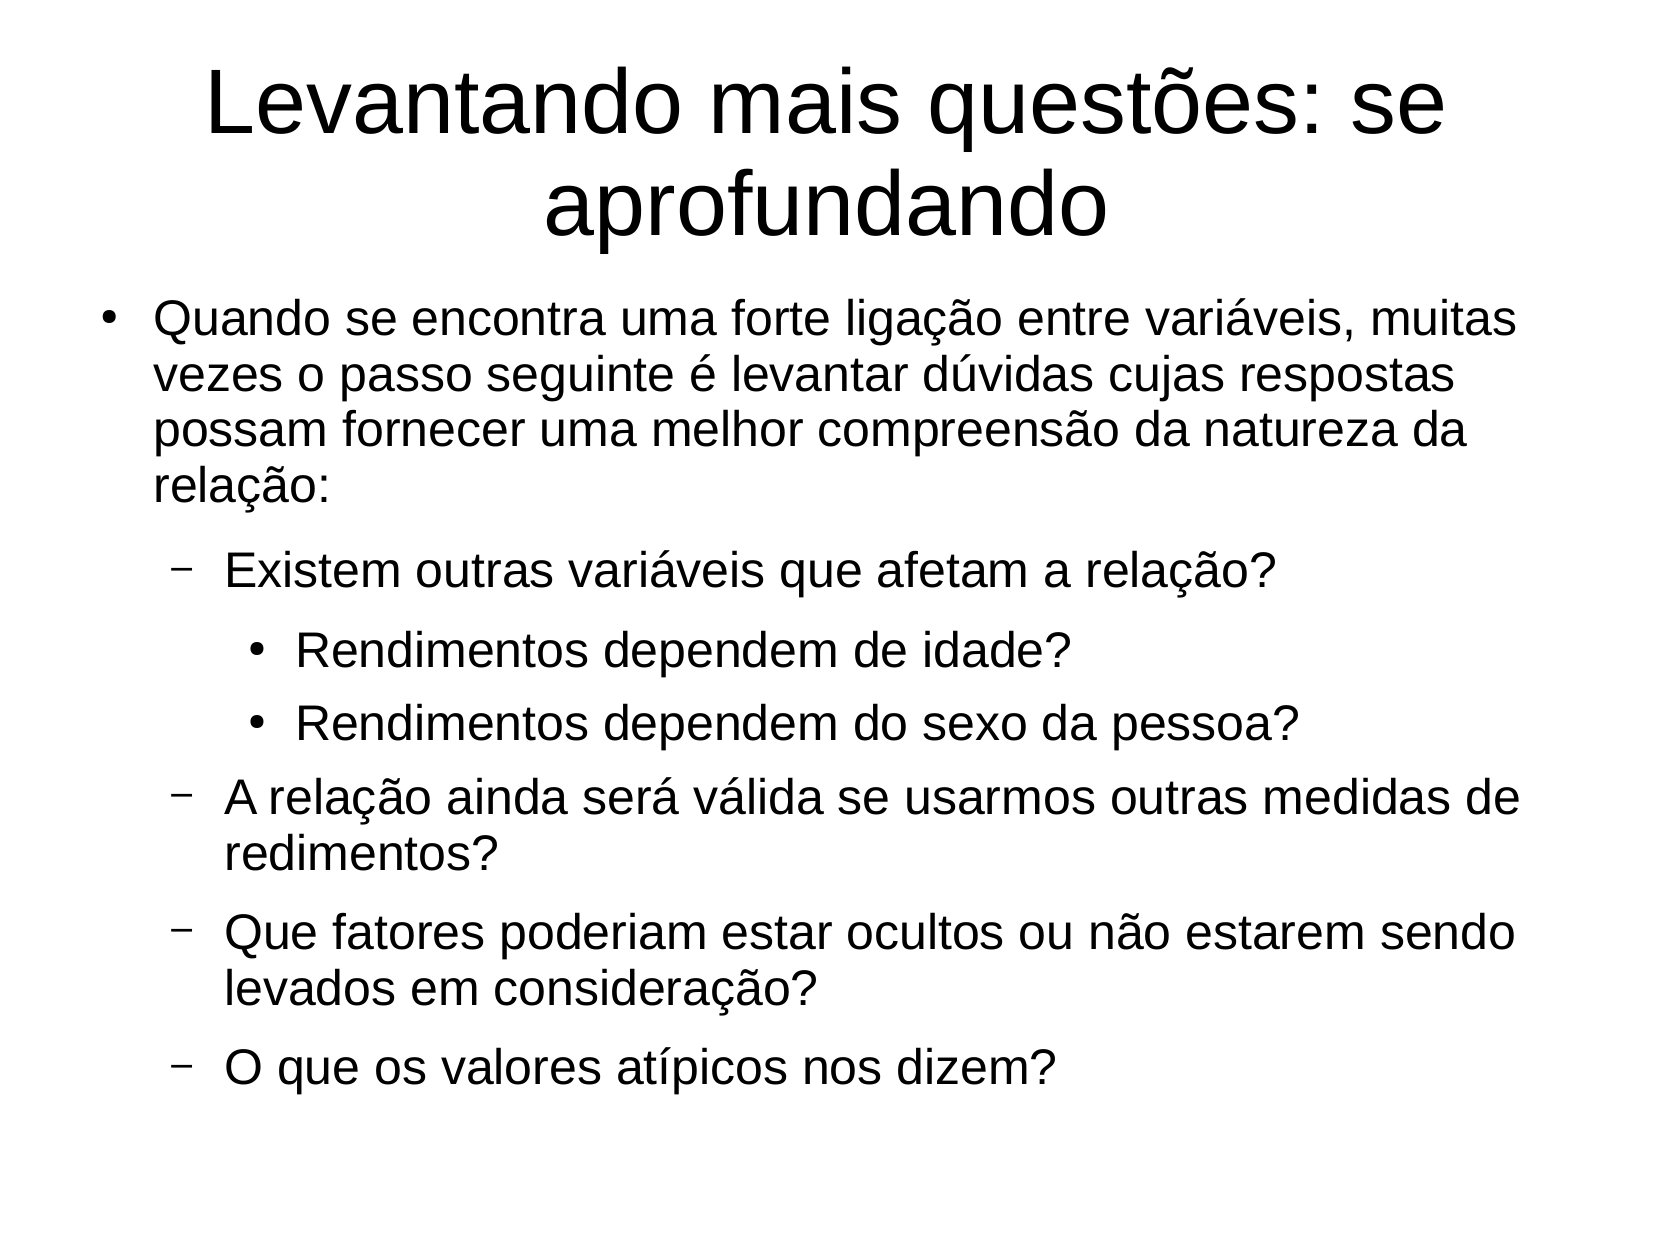

# Levantando mais questões: se aprofundando
Quando se encontra uma forte ligação entre variáveis, muitas vezes o passo seguinte é levantar dúvidas cujas respostas possam fornecer uma melhor compreensão da natureza da relação:
Existem outras variáveis que afetam a relação?
Rendimentos dependem de idade?
Rendimentos dependem do sexo da pessoa?
A relação ainda será válida se usarmos outras medidas de redimentos?
Que fatores poderiam estar ocultos ou não estarem sendo levados em consideração?
O que os valores atípicos nos dizem?